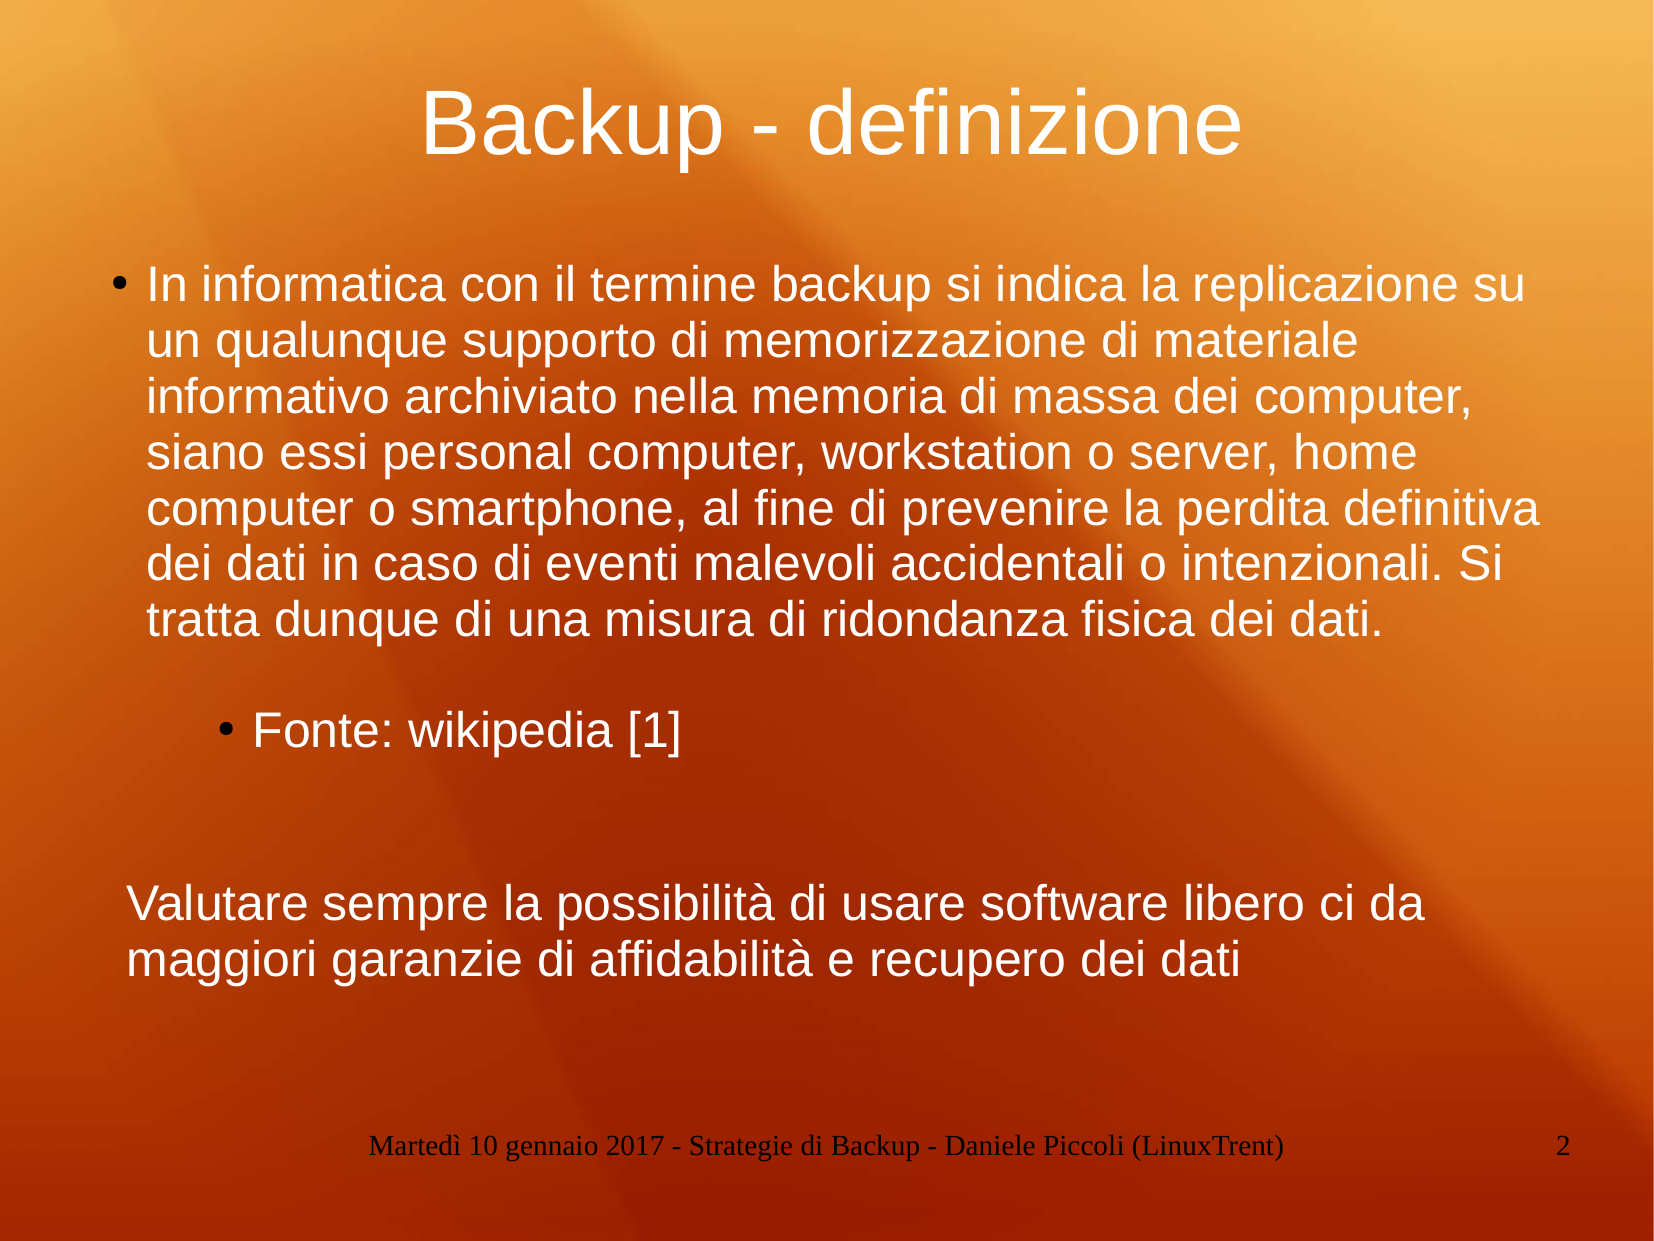

# Backup - definizione
In informatica con il termine backup si indica la replicazione su un qualunque supporto di memorizzazione di materiale informativo archiviato nella memoria di massa dei computer, siano essi personal computer, workstation o server, home computer o smartphone, al fine di prevenire la perdita definitiva dei dati in caso di eventi malevoli accidentali o intenzionali. Si tratta dunque di una misura di ridondanza fisica dei dati.
Fonte: wikipedia [1]
Valutare sempre la possibilità di usare software libero ci da maggiori garanzie di affidabilità e recupero dei dati
Martedì 10 gennaio 2017 - Strategie di Backup - Daniele Piccoli (LinuxTrent)
2